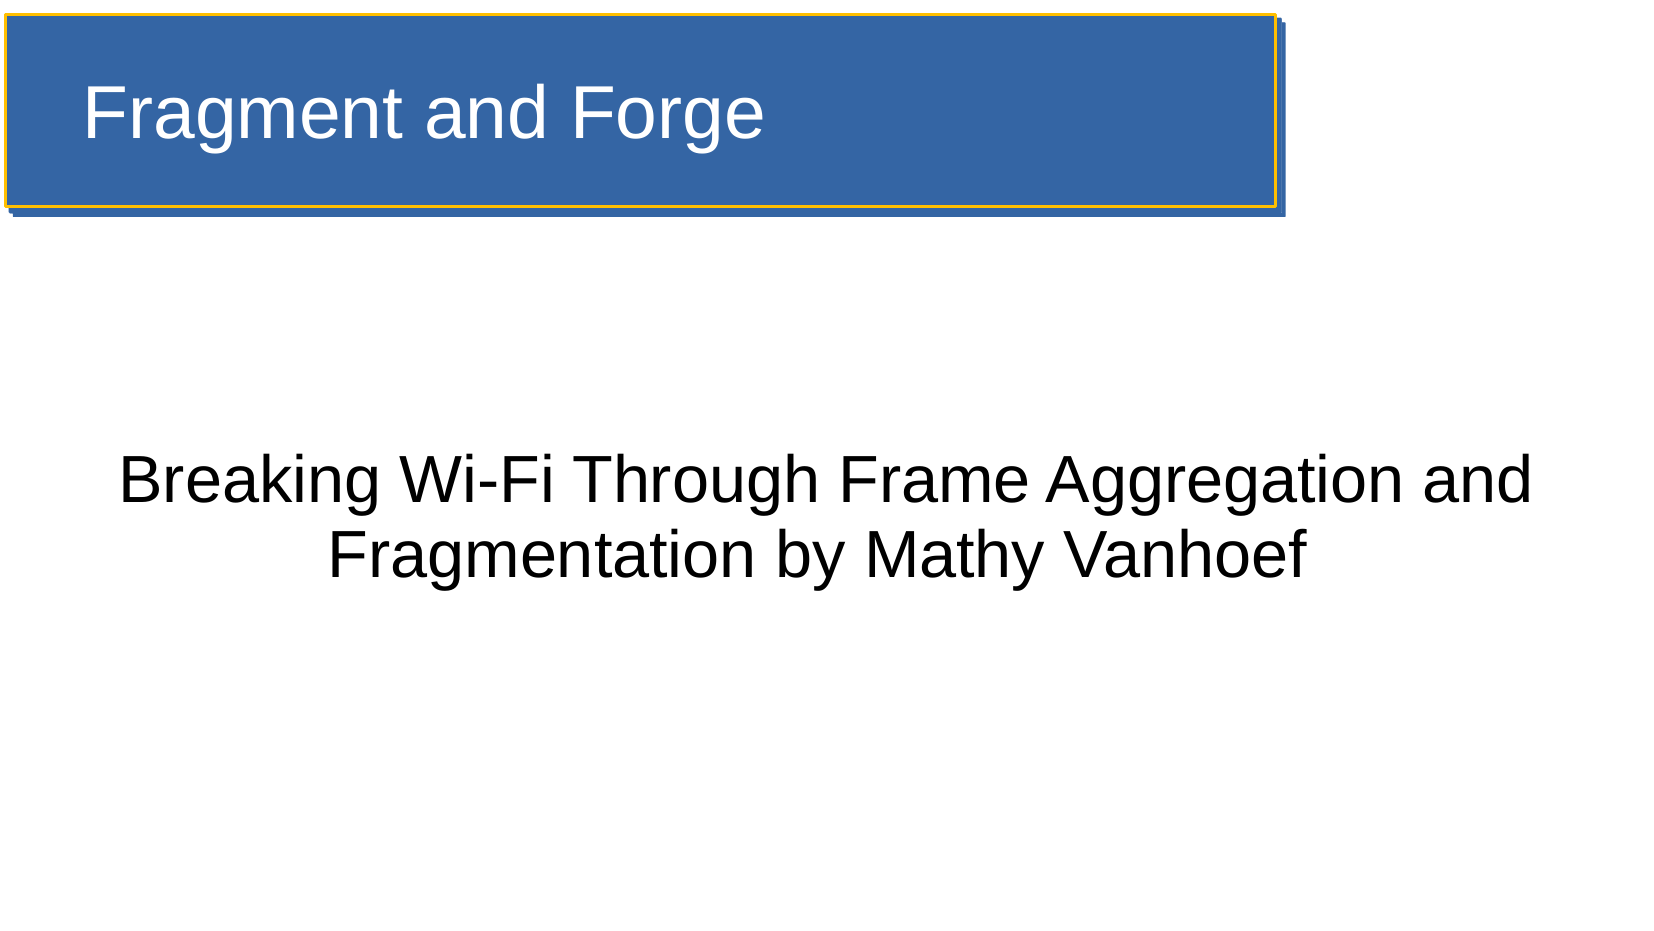

# Fragment and Forge
Breaking Wi-Fi Through Frame Aggregation and Fragmentation by Mathy Vanhoef